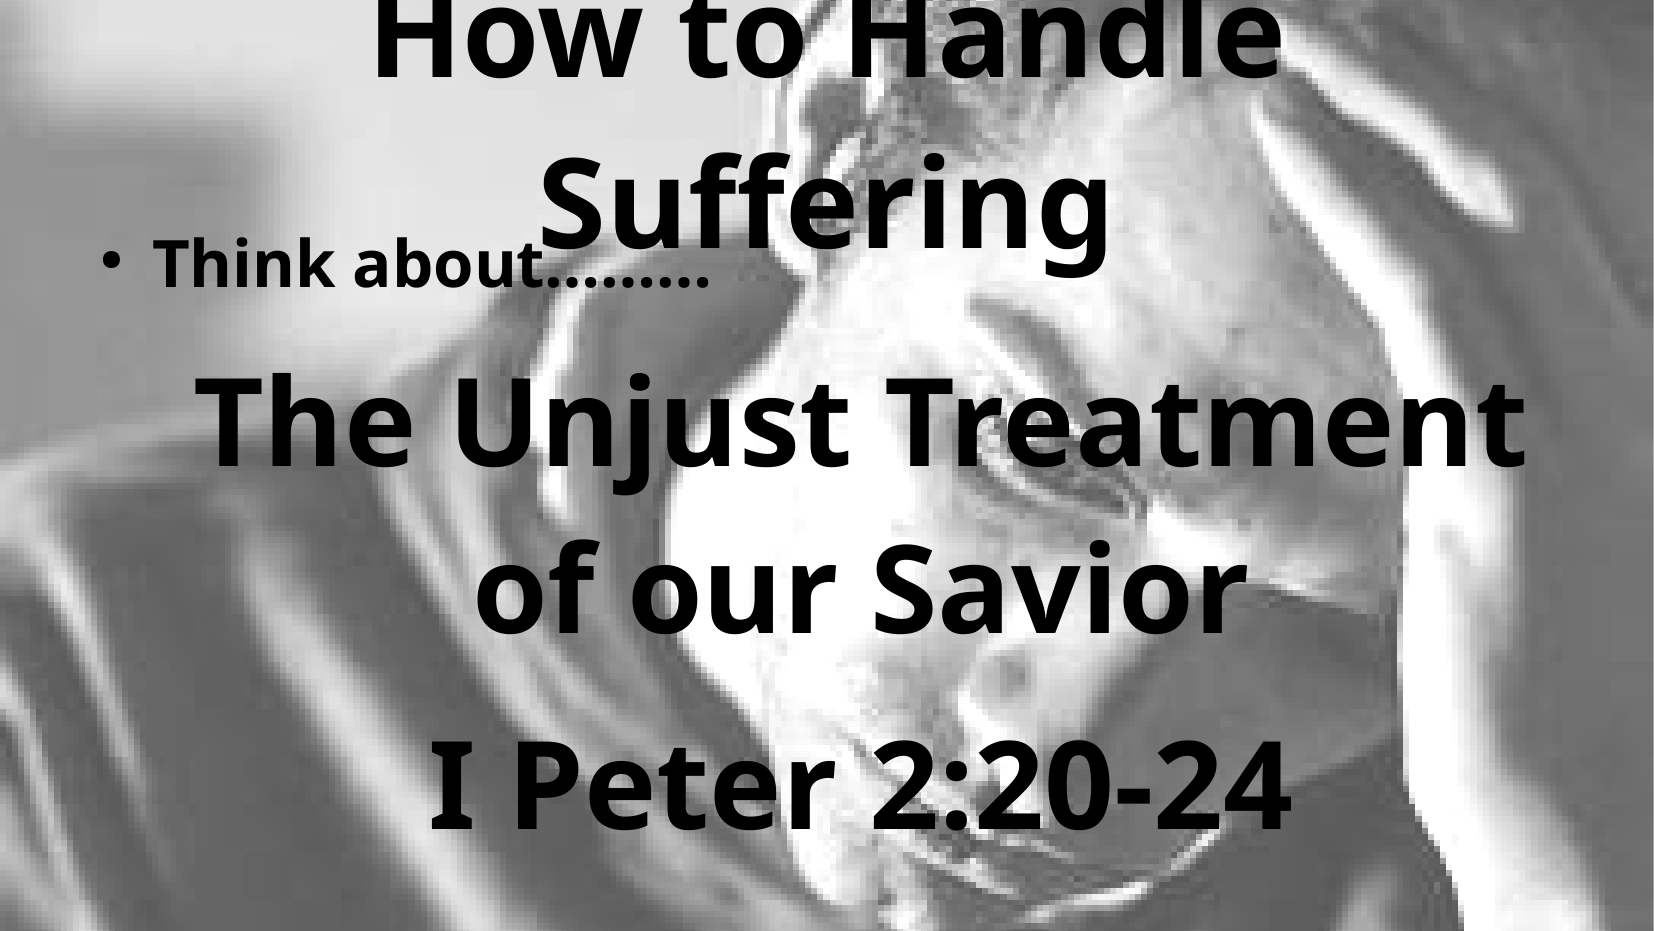

# How to Handle Suffering
Think about………
The Unjust Treatment of our Savior
I Peter 2:20-24